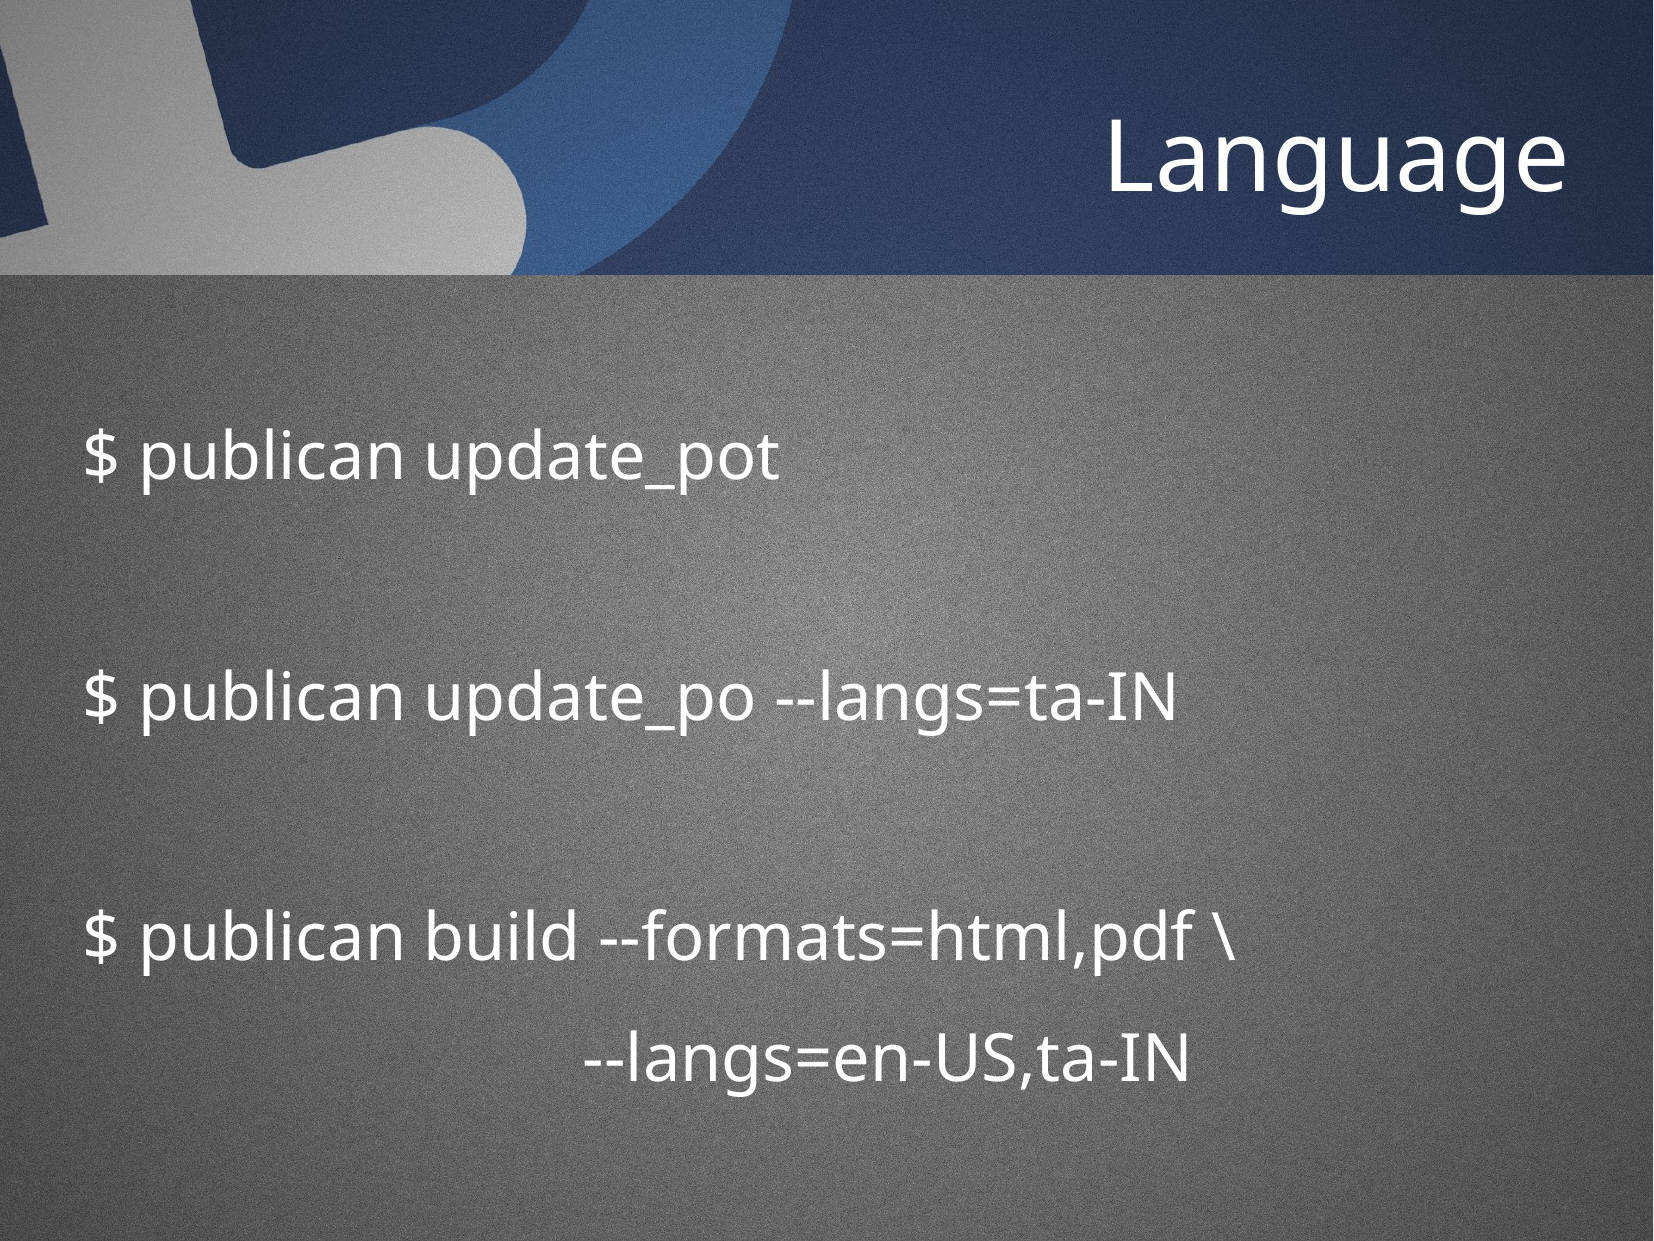

# Language
$ publican update_pot
$ publican update_po --langs=ta-IN
$ publican build --formats=html,pdf \
 --langs=en-US,ta-IN